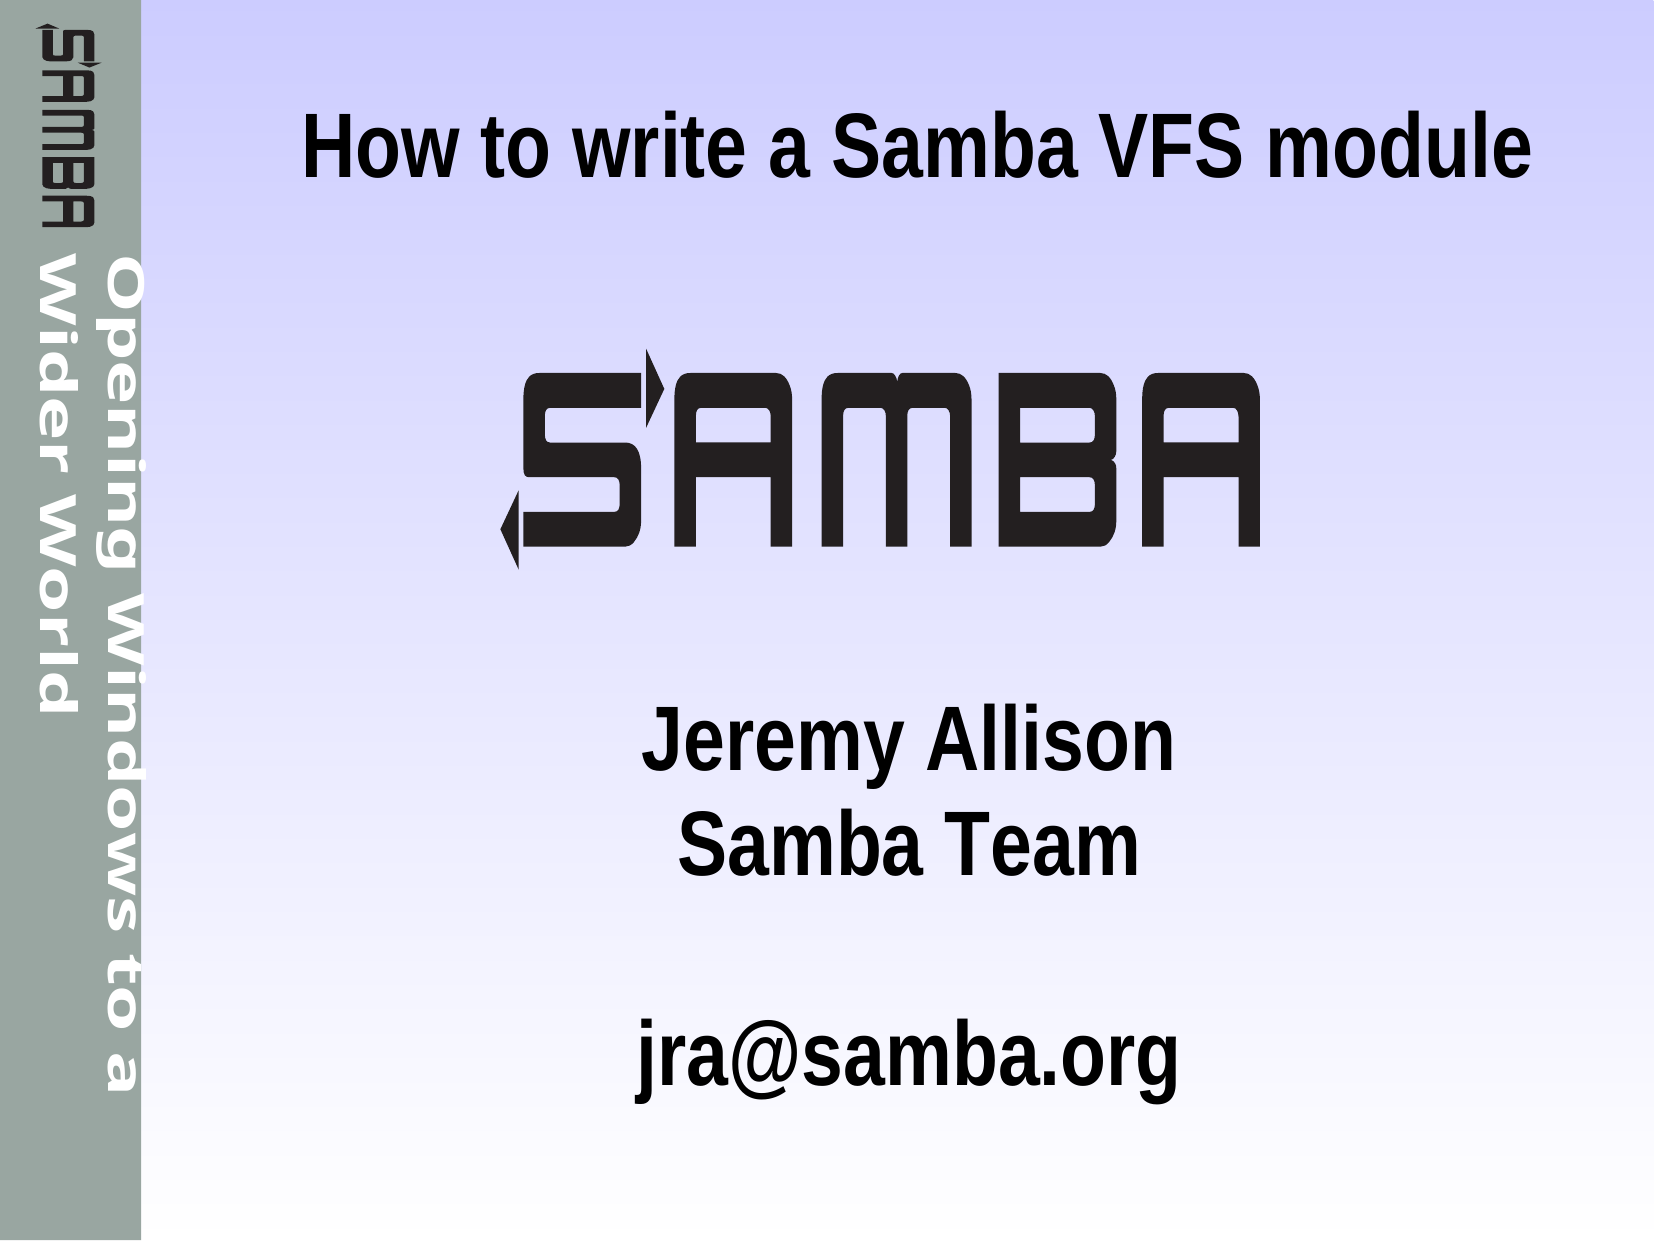

# How to write a Samba VFS module
Jeremy Allison
Samba Team
jra@samba.org